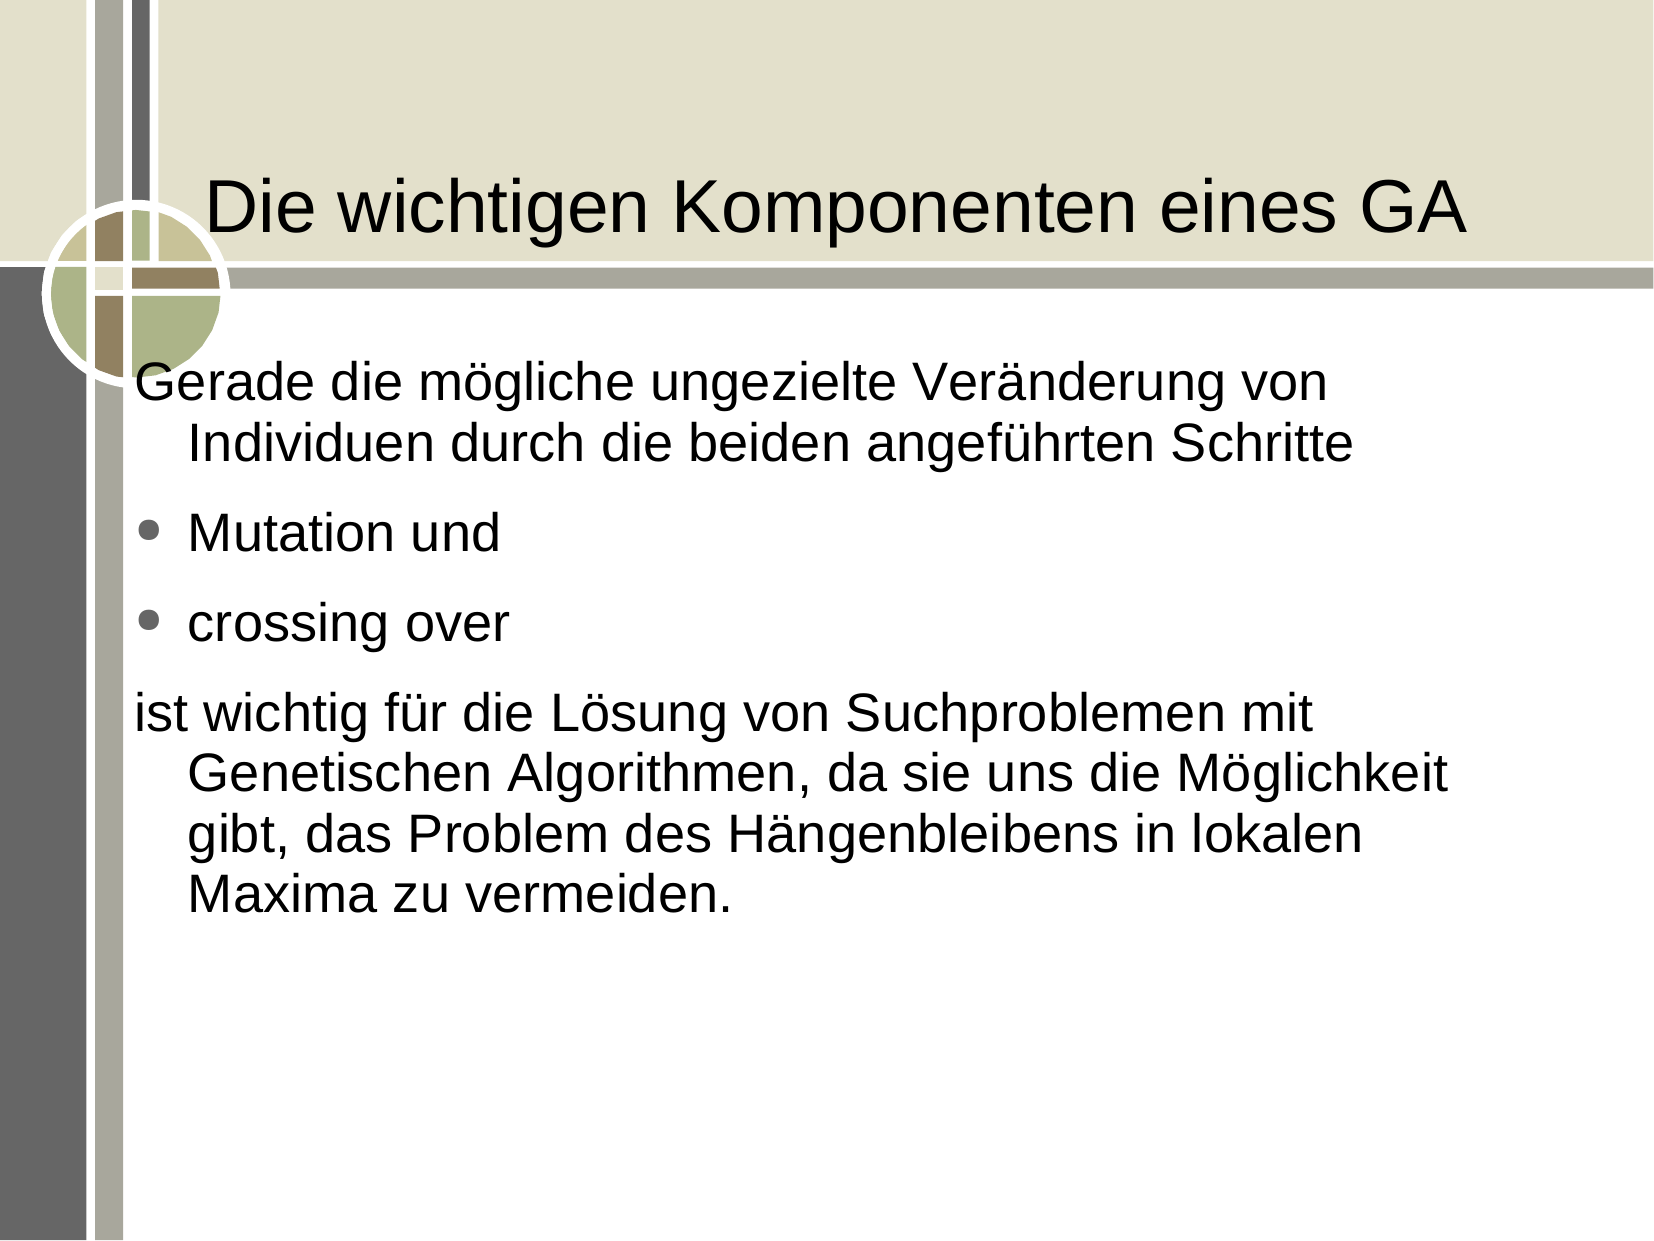

# Die wichtigen Komponenten eines GA
Gerade die mögliche ungezielte Veränderung von Individuen durch die beiden angeführten Schritte
Mutation und
crossing over
ist wichtig für die Lösung von Suchproblemen mit Genetischen Algorithmen, da sie uns die Möglichkeit gibt, das Problem des Hängenbleibens in lokalen Maxima zu vermeiden.